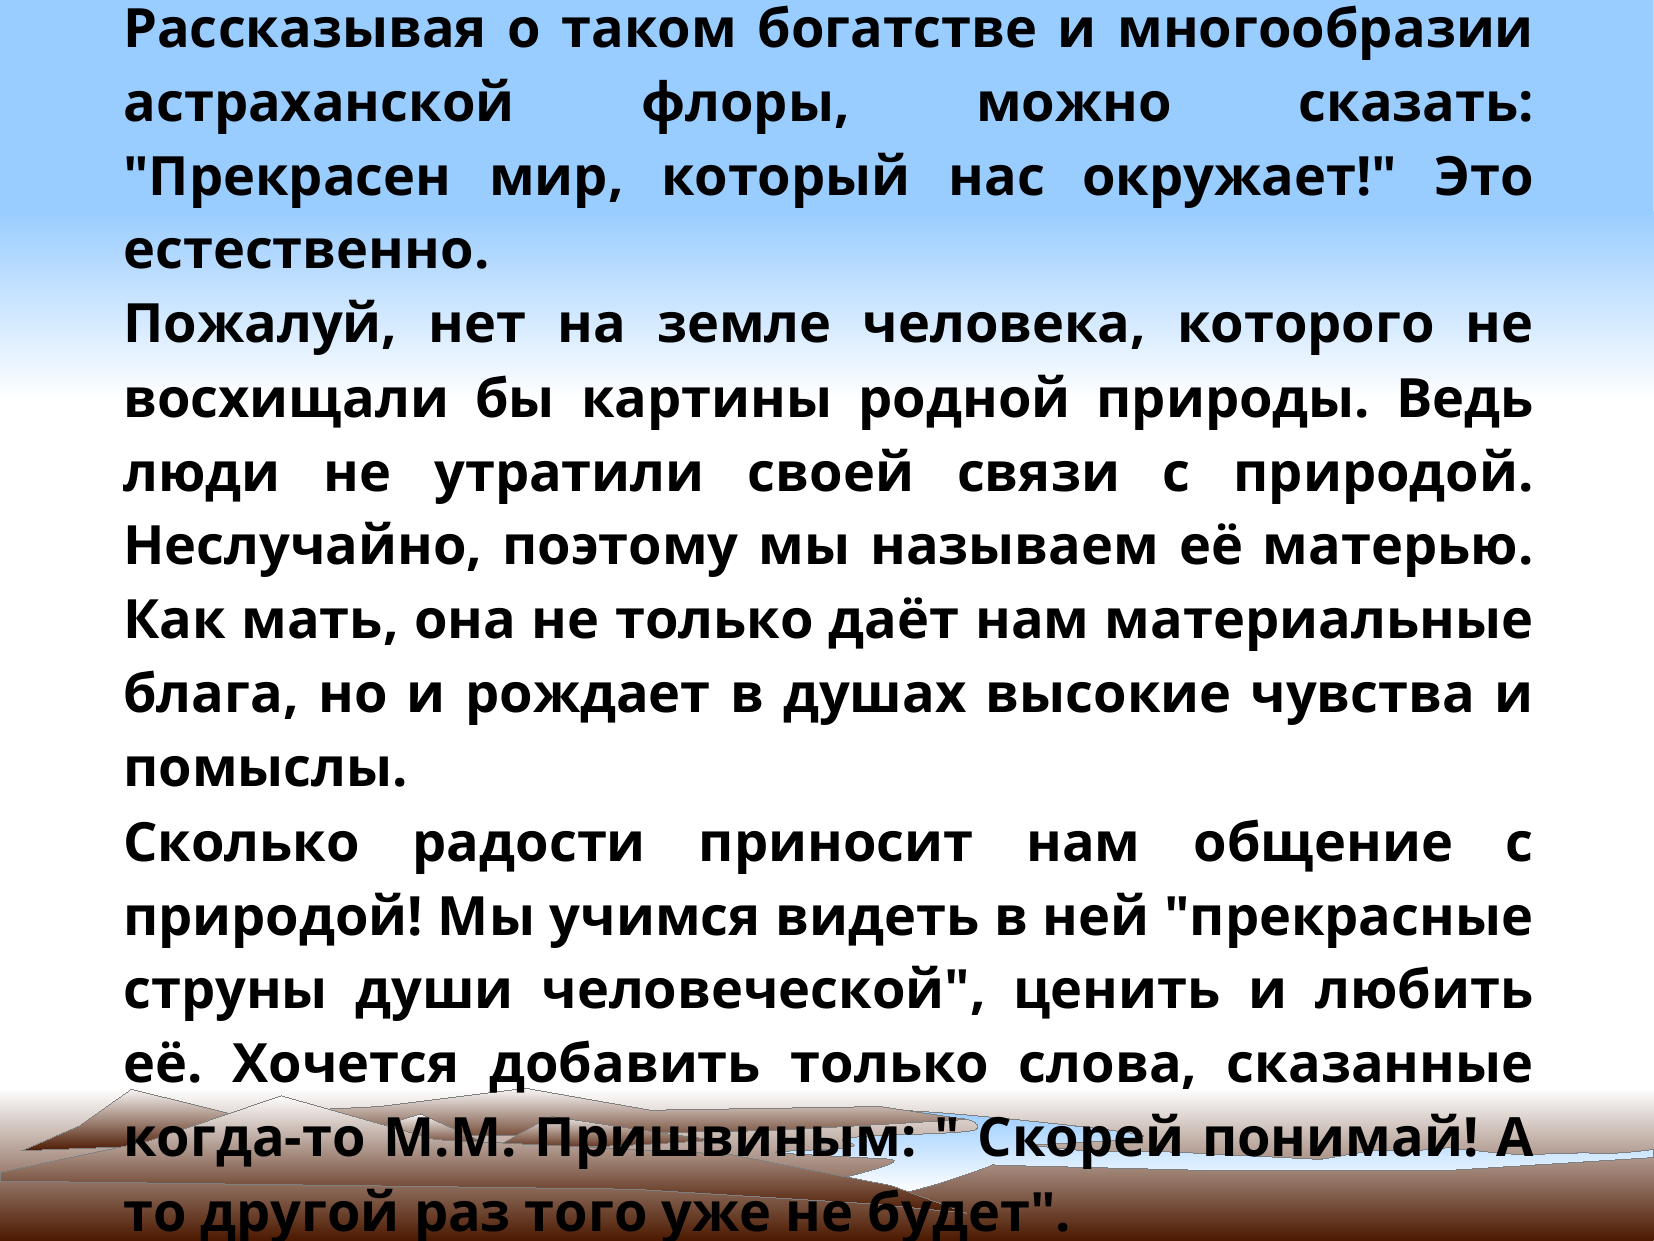

# Рассказывая о таком богатстве и многообразии астраханской флоры, можно сказать: "Прекрасен мир, который нас окружает!" Это естественно. Пожалуй, нет на земле человека, которого не восхищали бы картины родной природы. Ведь люди не утратили своей связи с природой. Неслучайно, поэтому мы называем её матерью. Как мать, она не только даёт нам материальные блага, но и рождает в душах высокие чувства и помыслы. Сколько радости приносит нам общение с природой! Мы учимся видеть в ней "прекрасные струны души человеческой", ценить и любить её. Хочется добавить только слова, сказанные когда-то М.М. Пришвиным: " Скорей понимай! А то другой раз того уже не будет".